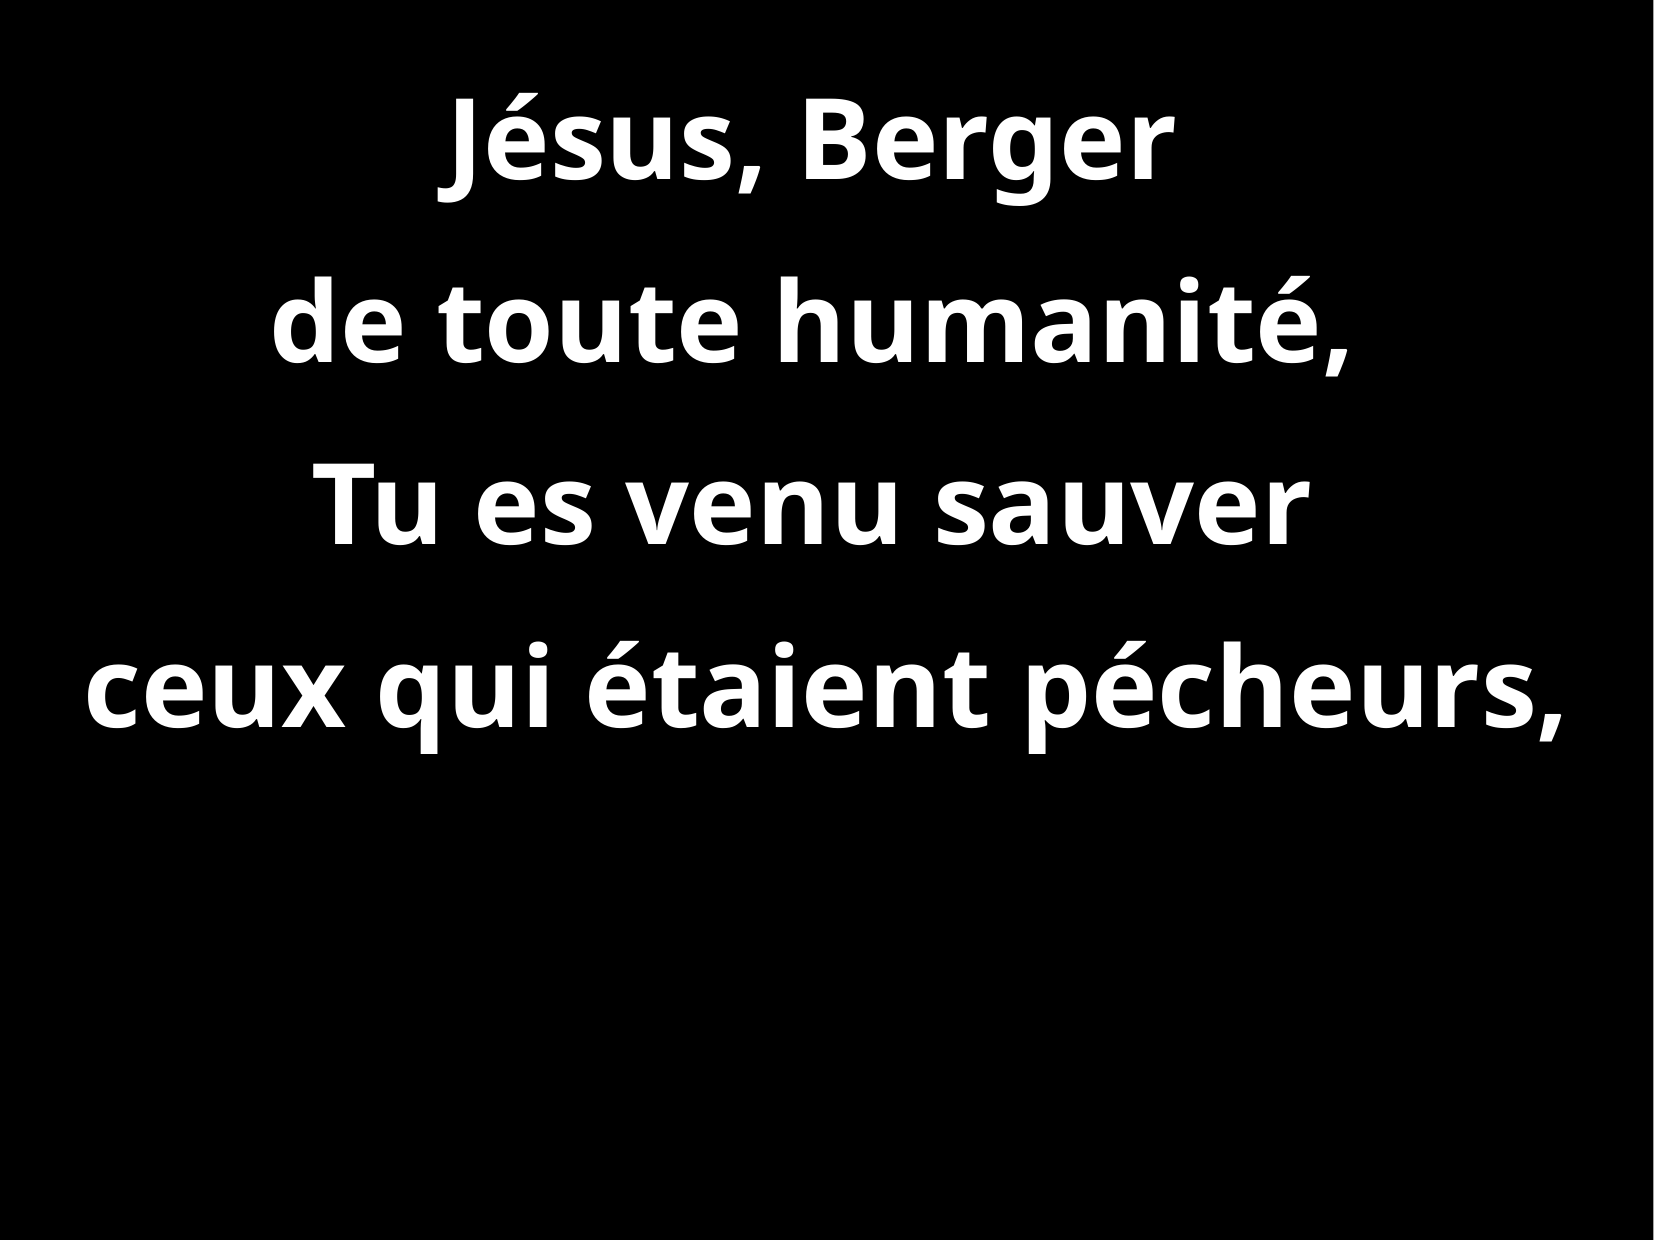

# Jésus, Berger
de toute humanité,
Tu es venu sauver
ceux qui étaient pécheurs,